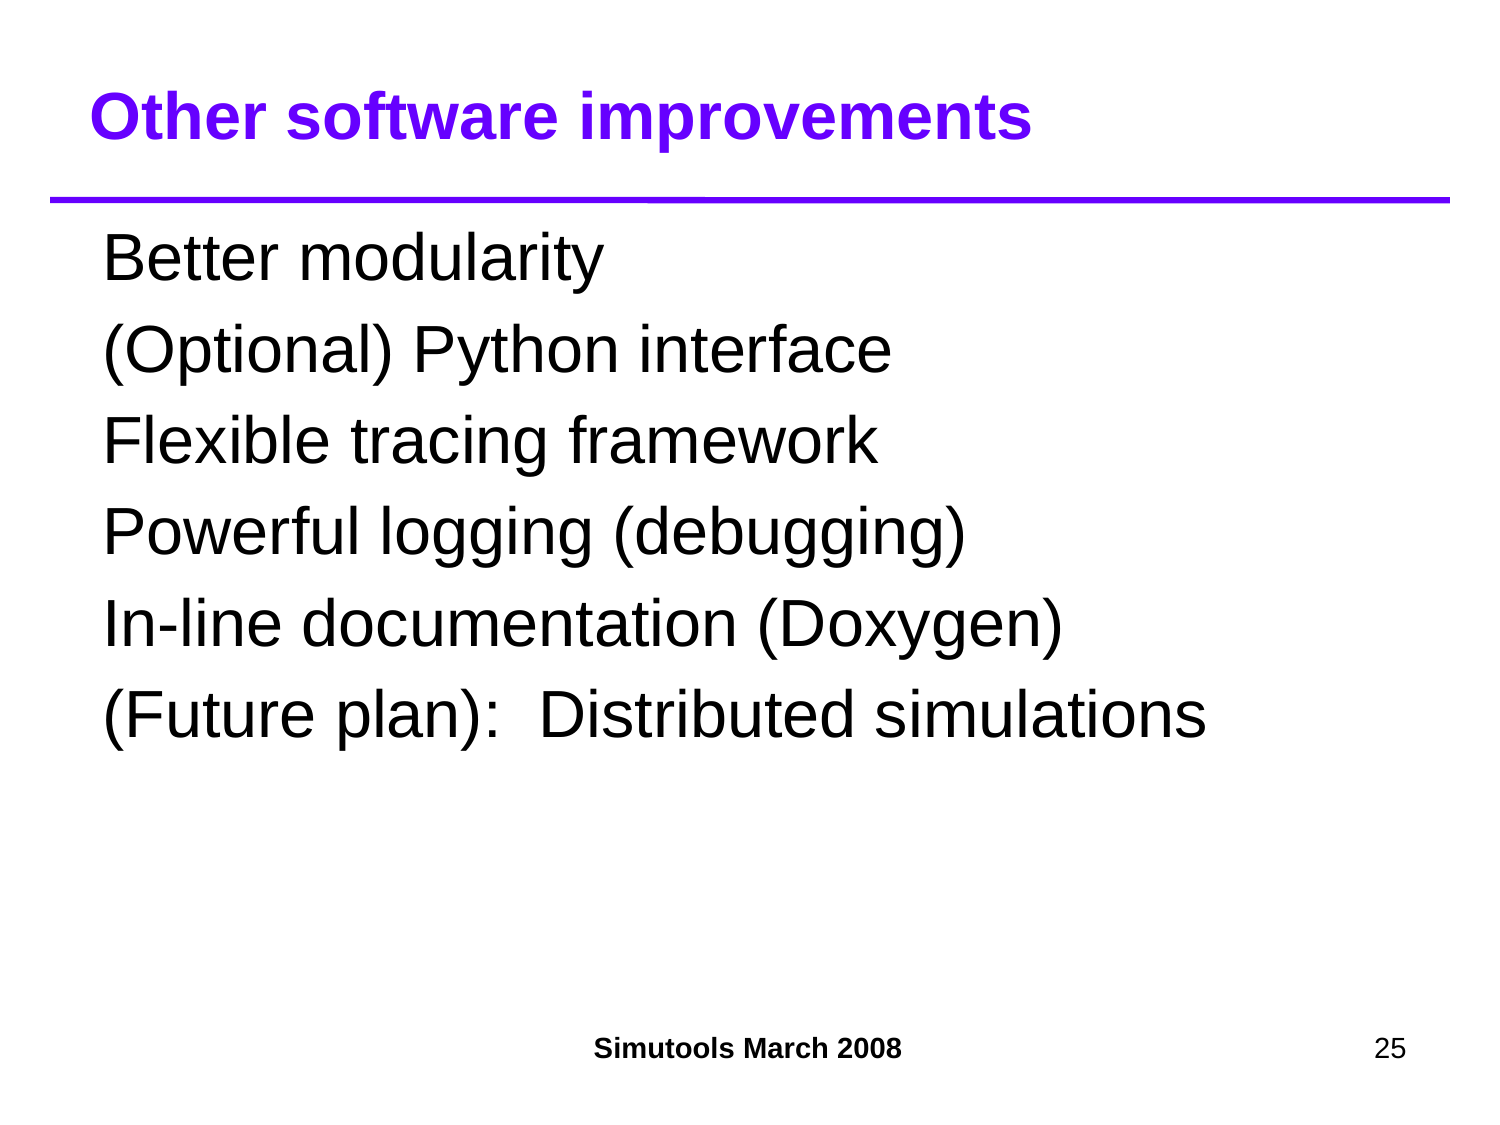

# Other software improvements
Better modularity
(Optional) Python interface
Flexible tracing framework
Powerful logging (debugging)
In-line documentation (Doxygen)
(Future plan): Distributed simulations
25